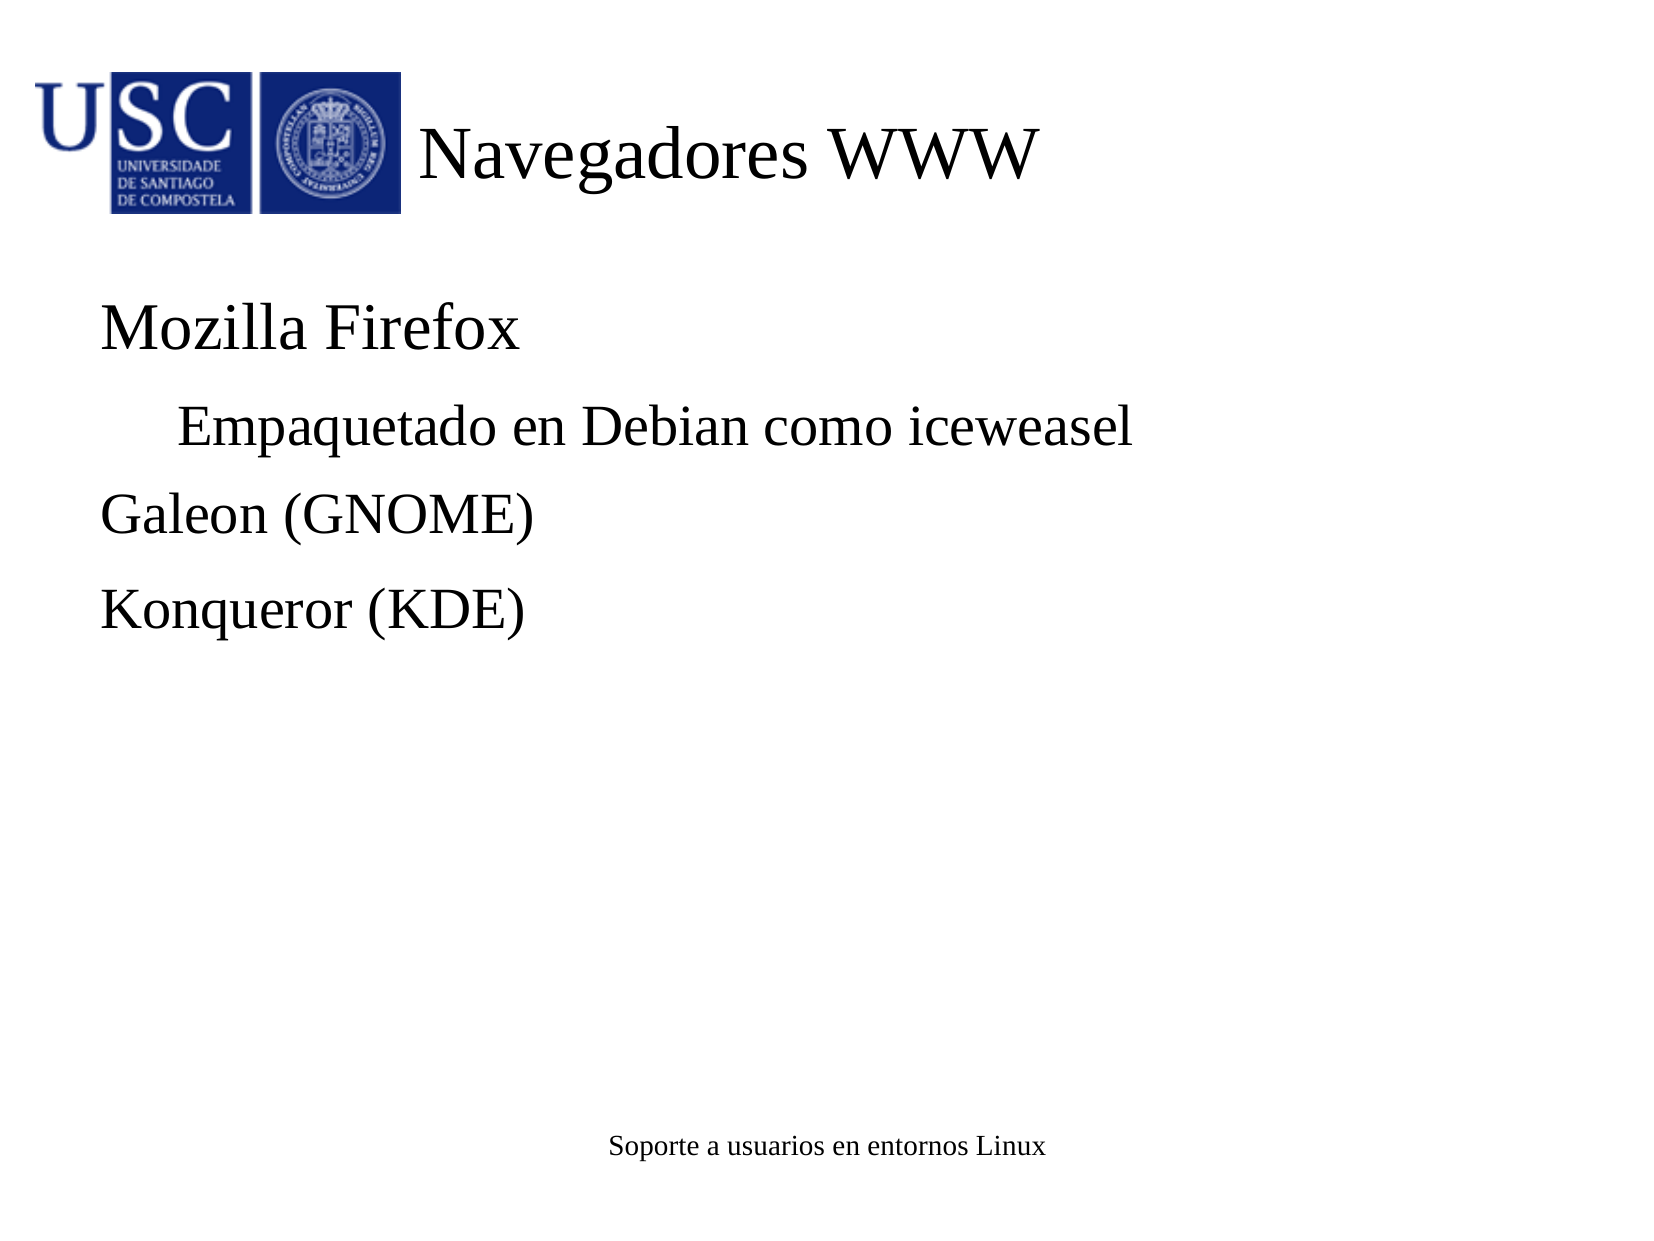

# Navegadores WWW
Mozilla Firefox
Empaquetado en Debian como iceweasel
Galeon (GNOME)
Konqueror (KDE)